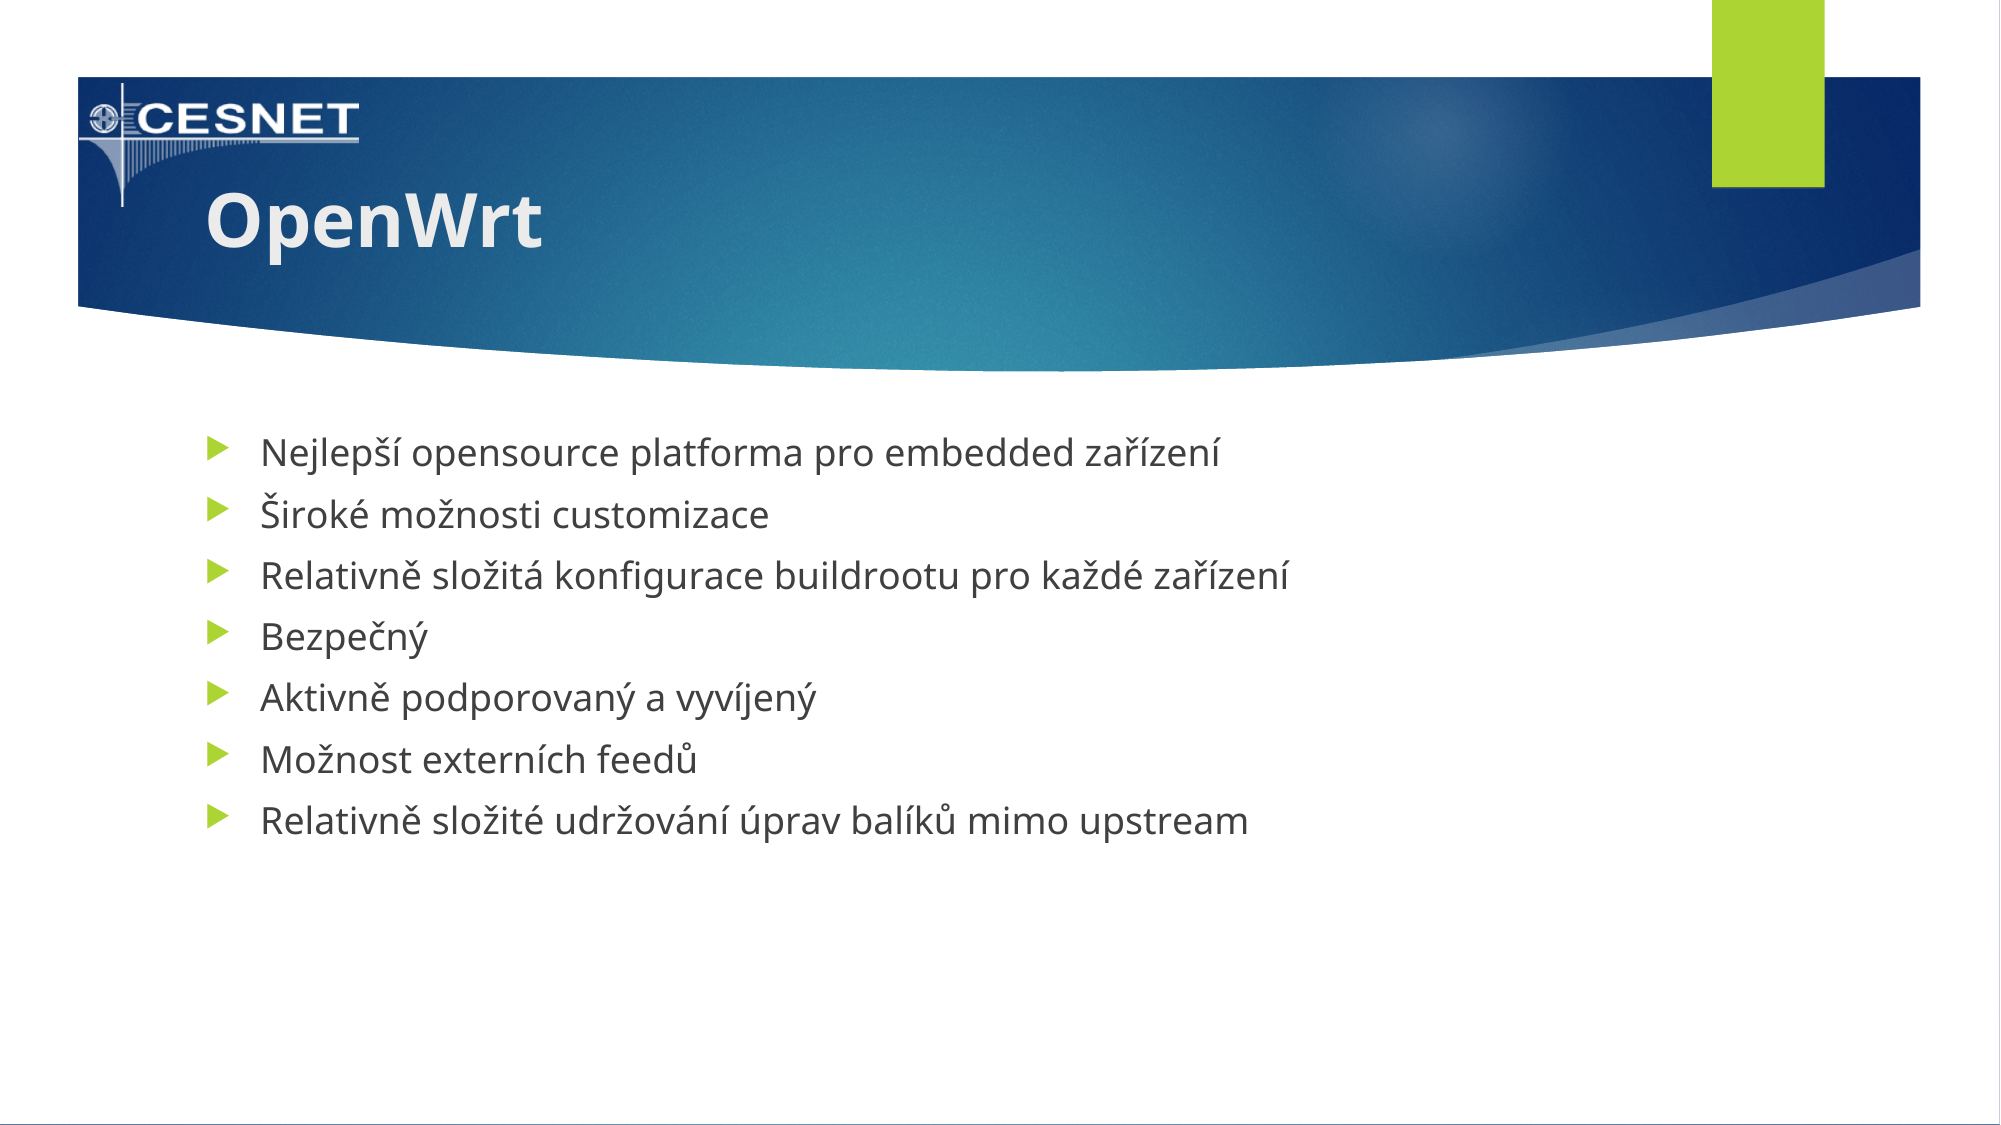

OpenWrt
Nejlepší opensource platforma pro embedded zařízení
Široké možnosti customizace
Relativně složitá konfigurace buildrootu pro každé zařízení
Bezpečný
Aktivně podporovaný a vyvíjený
Možnost externích feedů
Relativně složité udržování úprav balíků mimo upstream